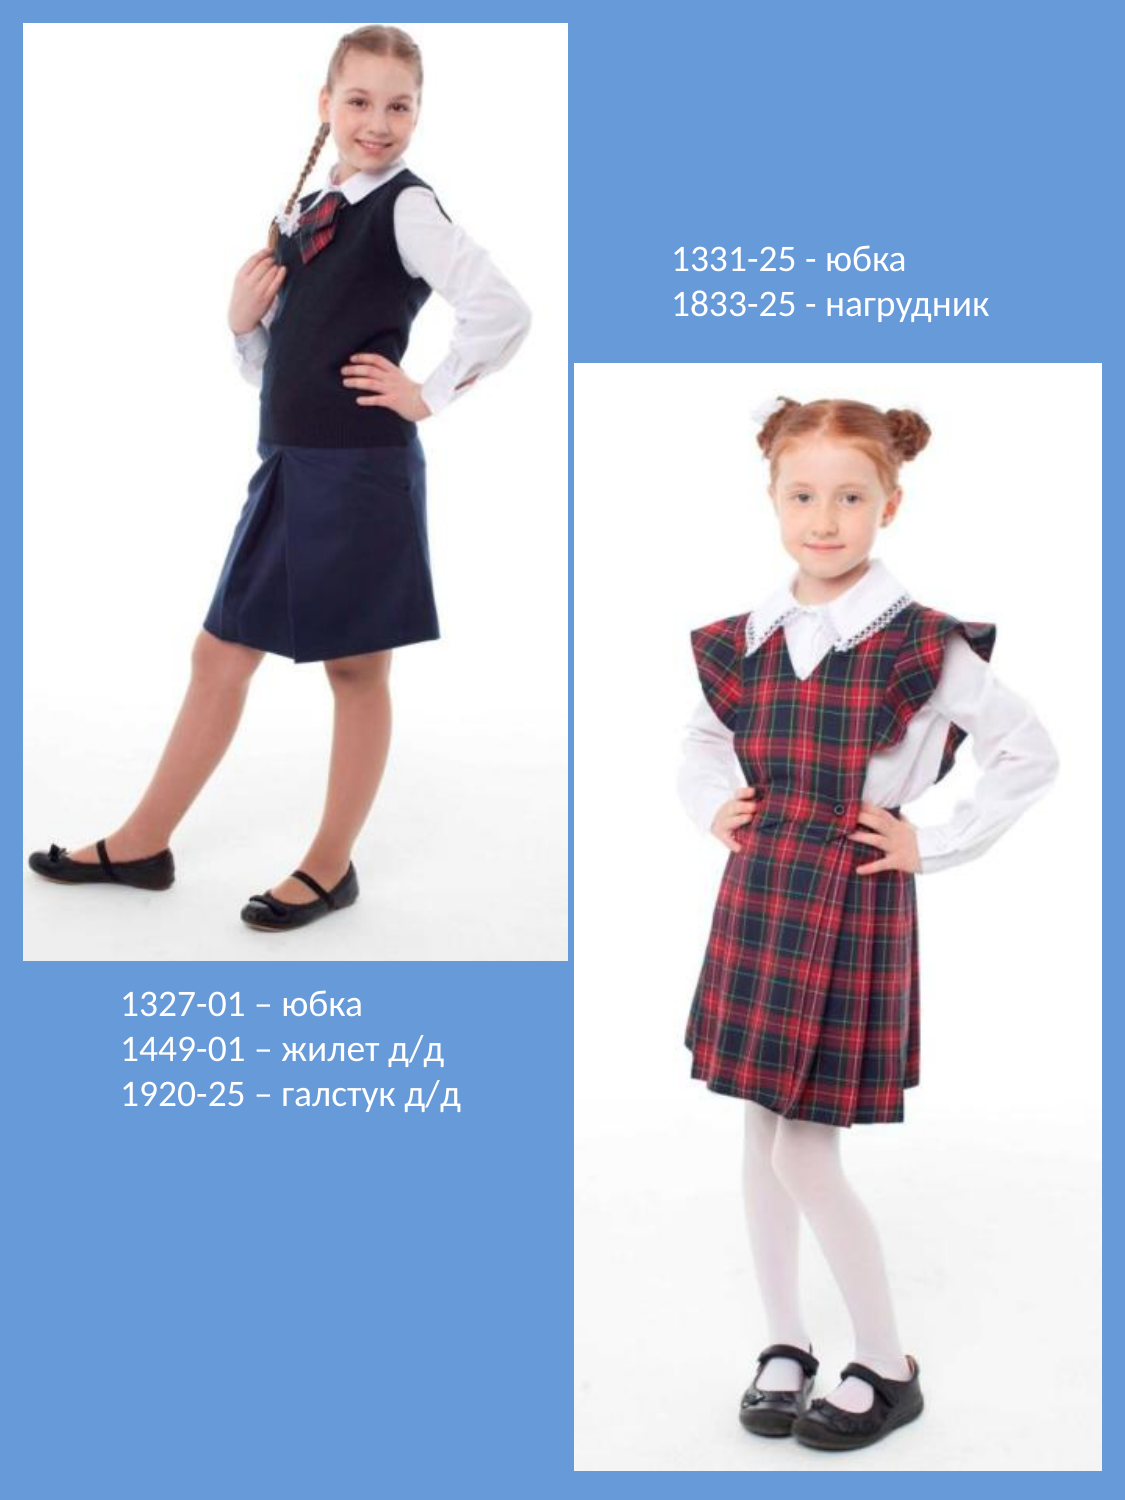

1331-25 - юбка
1833-25 - нагрудник
1327-01 – юбка
1449-01 – жилет д/д
1920-25 – галстук д/д